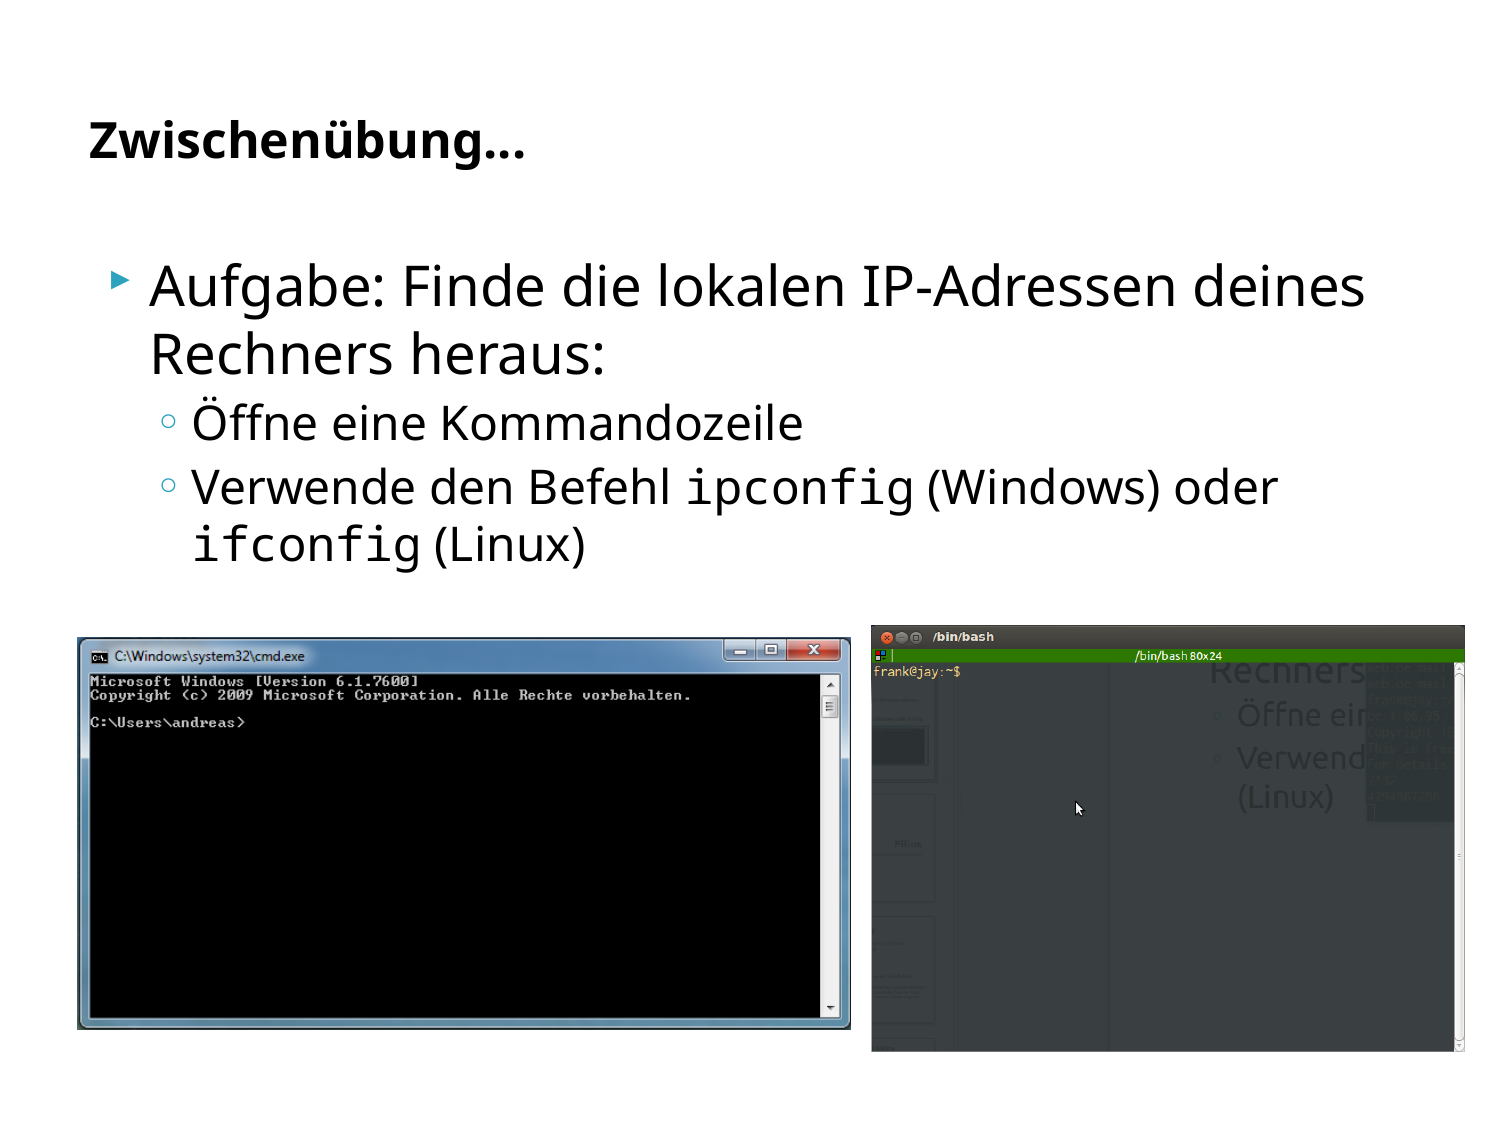

Zwischenübung...
# Aufgabe: Finde die lokalen IP-Adressen deines Rechners heraus:
Öffne eine Kommandozeile
Verwende den Befehl ipconfig (Windows) oder ifconfig (Linux)